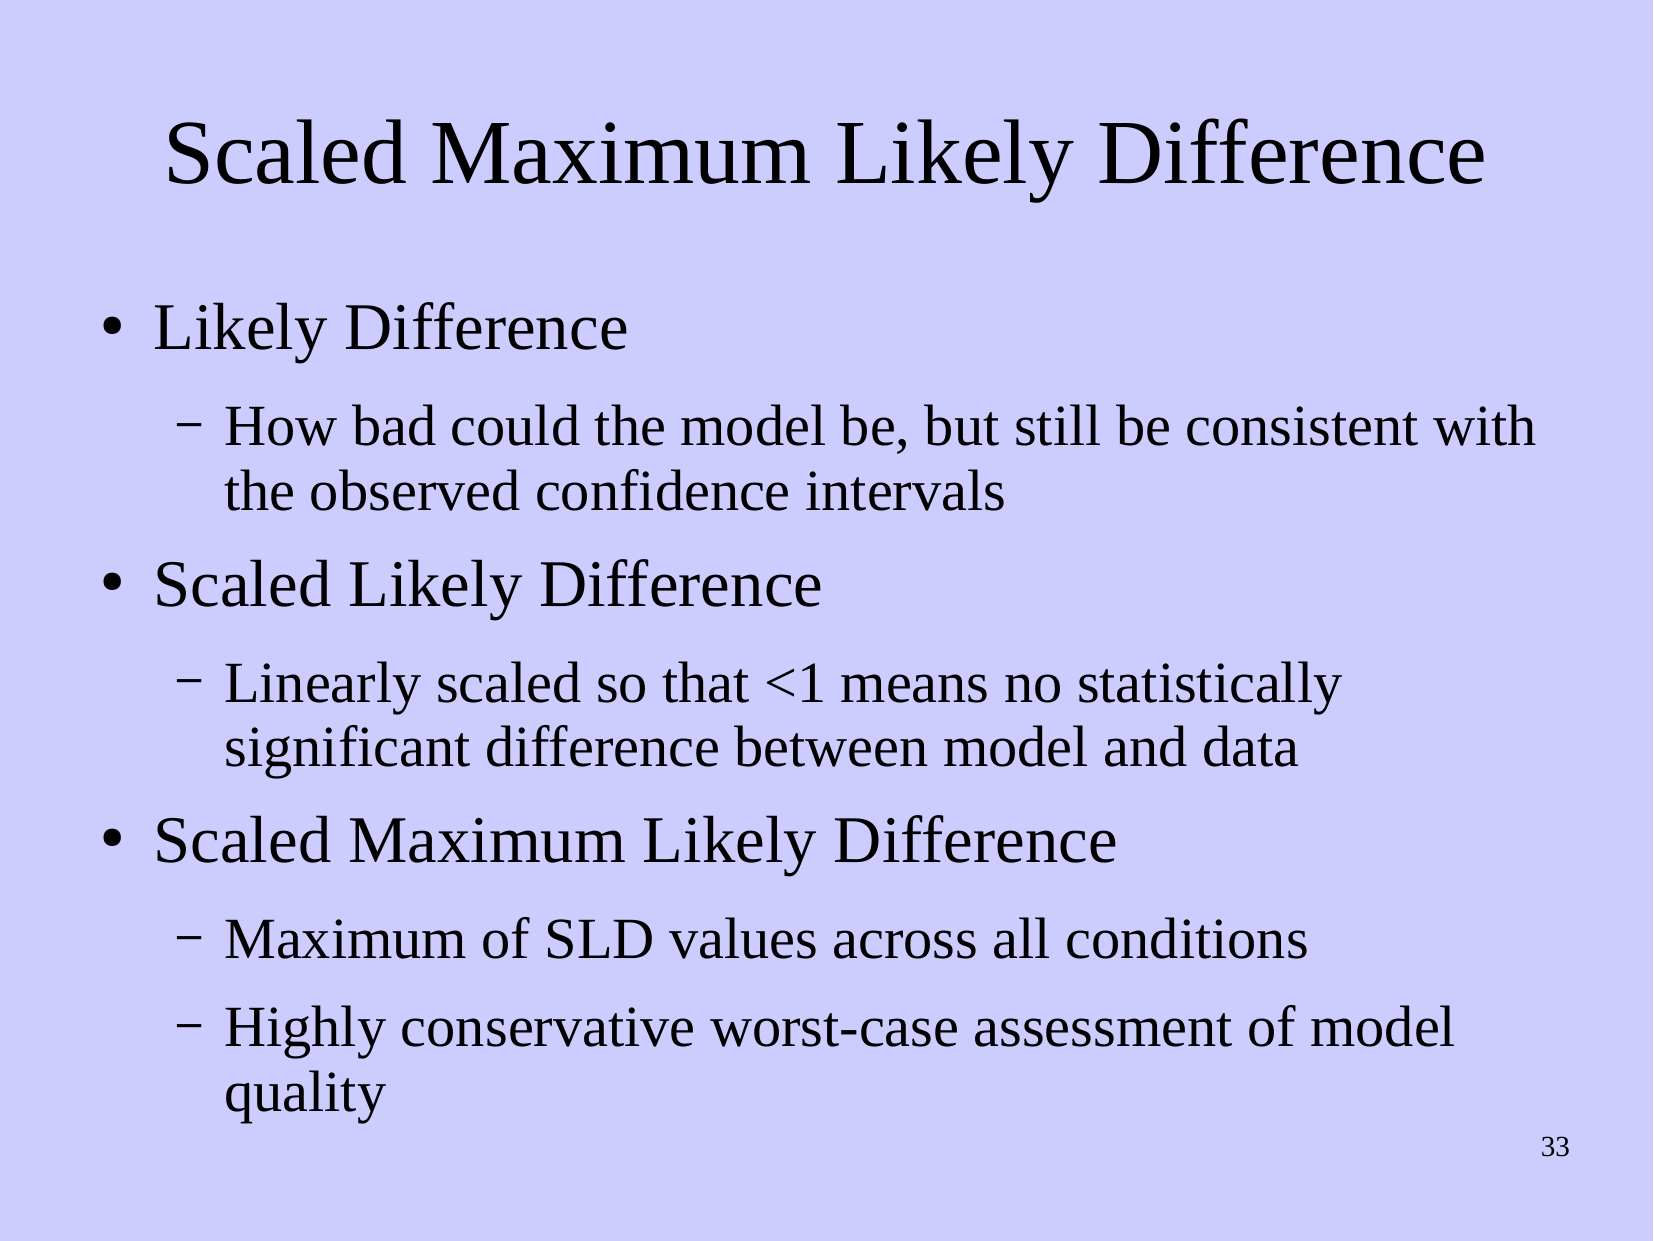

# Scaled Maximum Likely Difference
Likely Difference
How bad could the model be, but still be consistent with the observed confidence intervals
Scaled Likely Difference
Linearly scaled so that <1 means no statistically significant difference between model and data
Scaled Maximum Likely Difference
Maximum of SLD values across all conditions
Highly conservative worst-case assessment of model quality
33